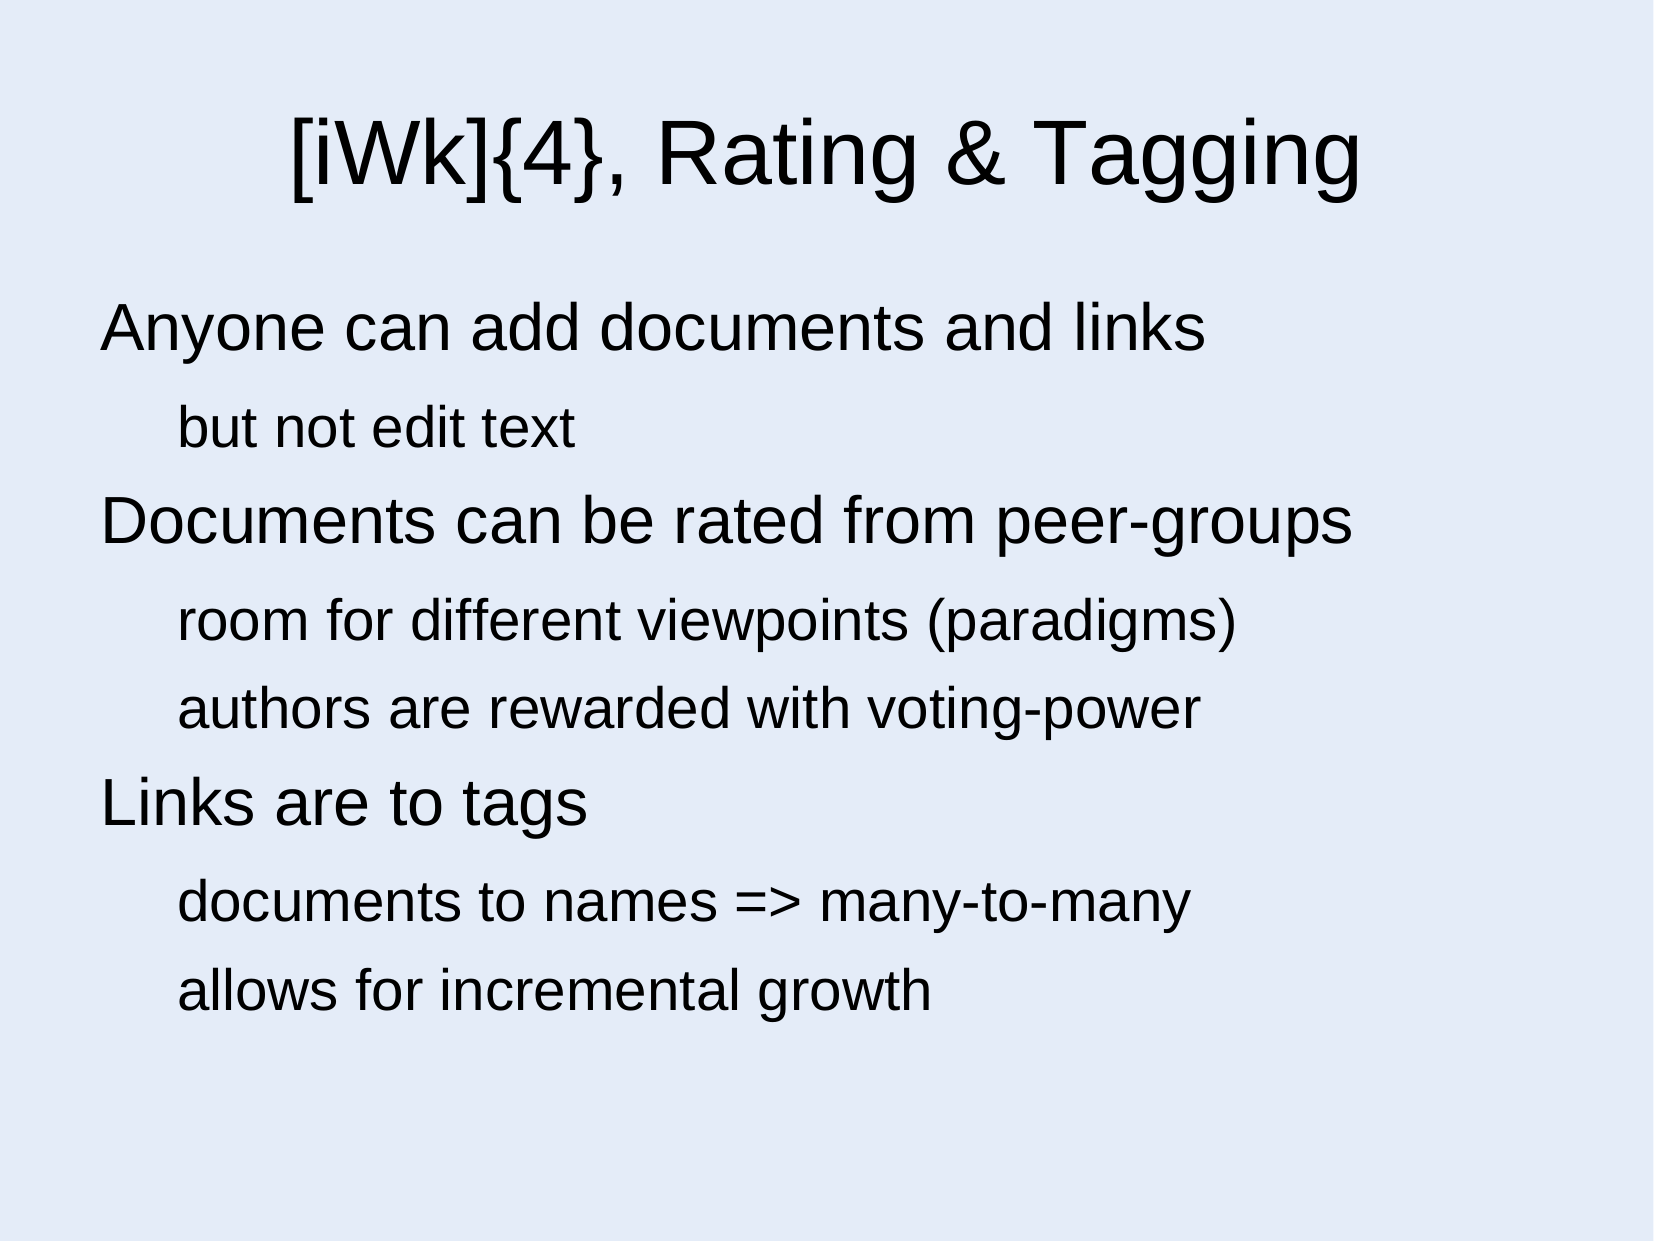

# [iWk]{4}, Rating & Tagging
Anyone can add documents and links
but not edit text
Documents can be rated from peer-groups
room for different viewpoints (paradigms)
authors are rewarded with voting-power
Links are to tags
documents to names => many-to-many
allows for incremental growth